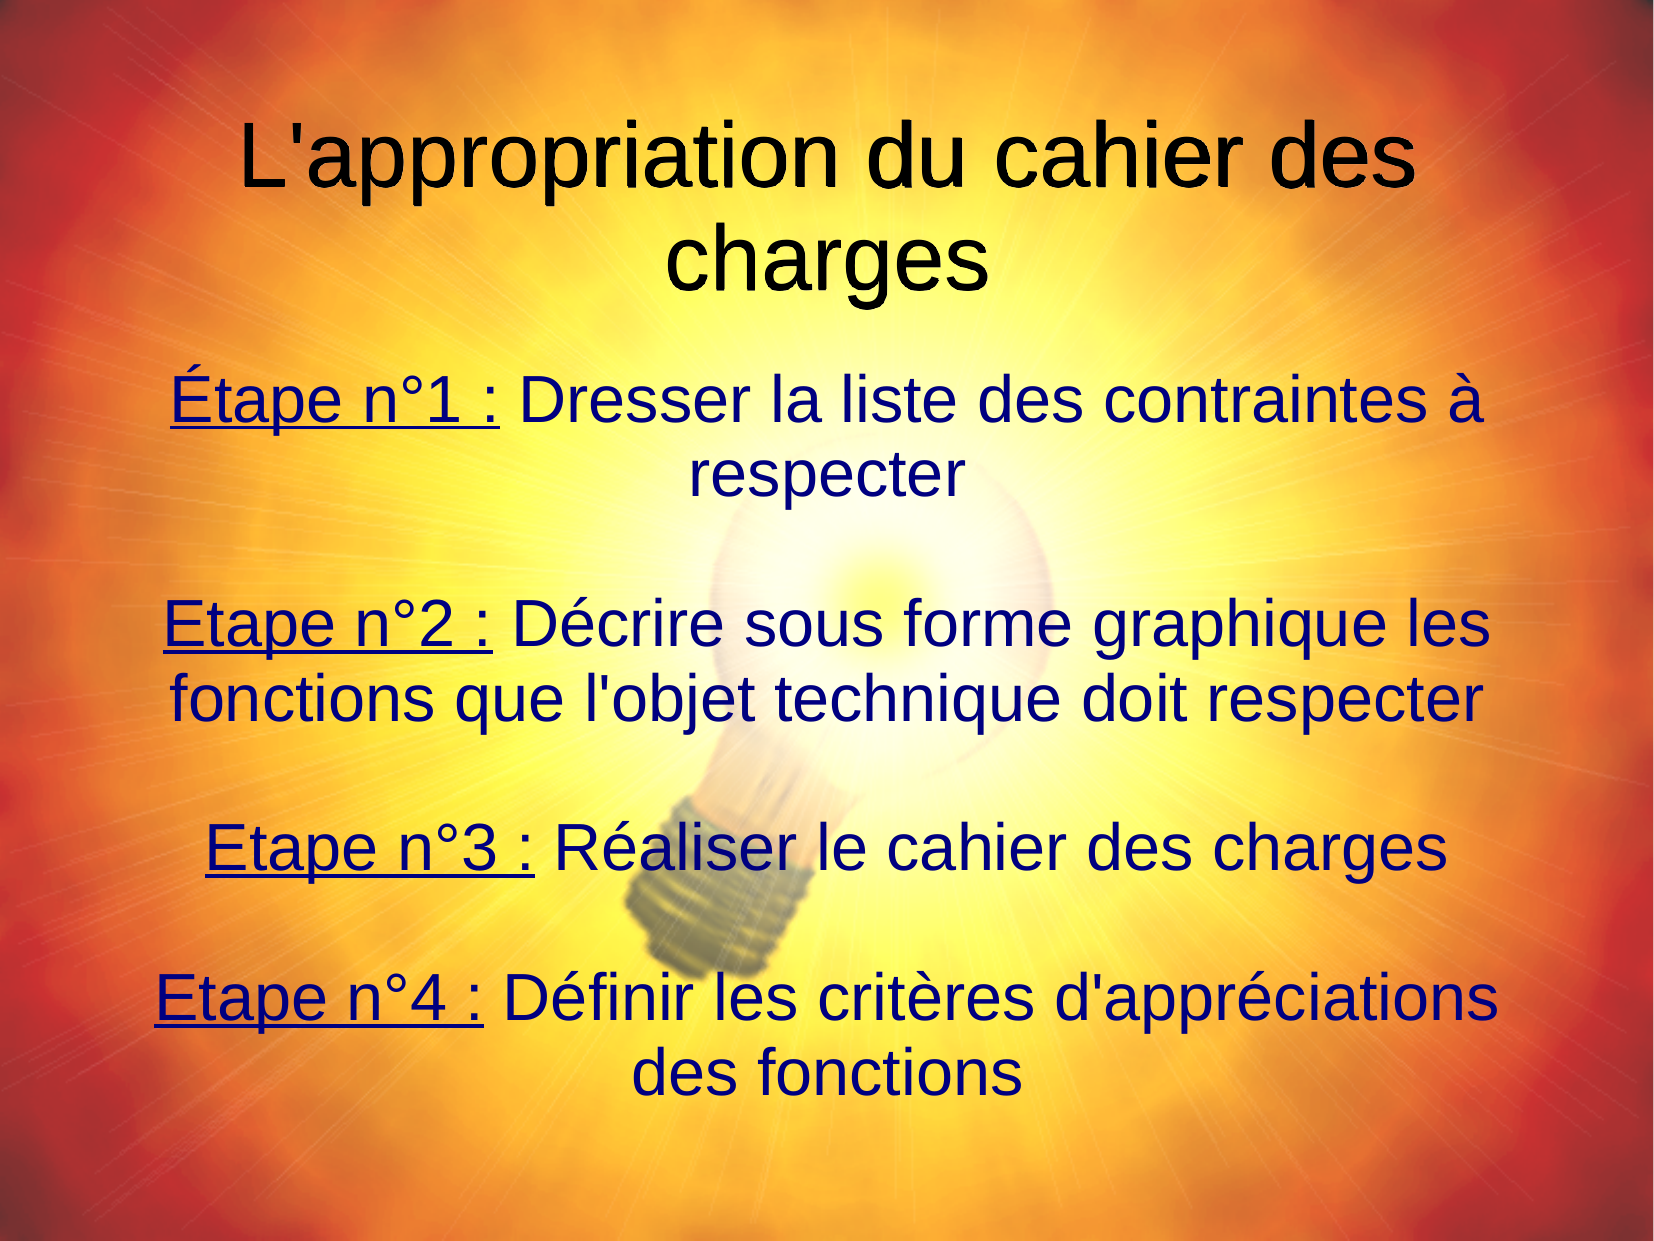

# L'appropriation du cahier des charges
Étape n°1 : Dresser la liste des contraintes à respecter
Etape n°2 : Décrire sous forme graphique les fonctions que l'objet technique doit respecter
Etape n°3 : Réaliser le cahier des charges
Etape n°4 : Définir les critères d'appréciations des fonctions